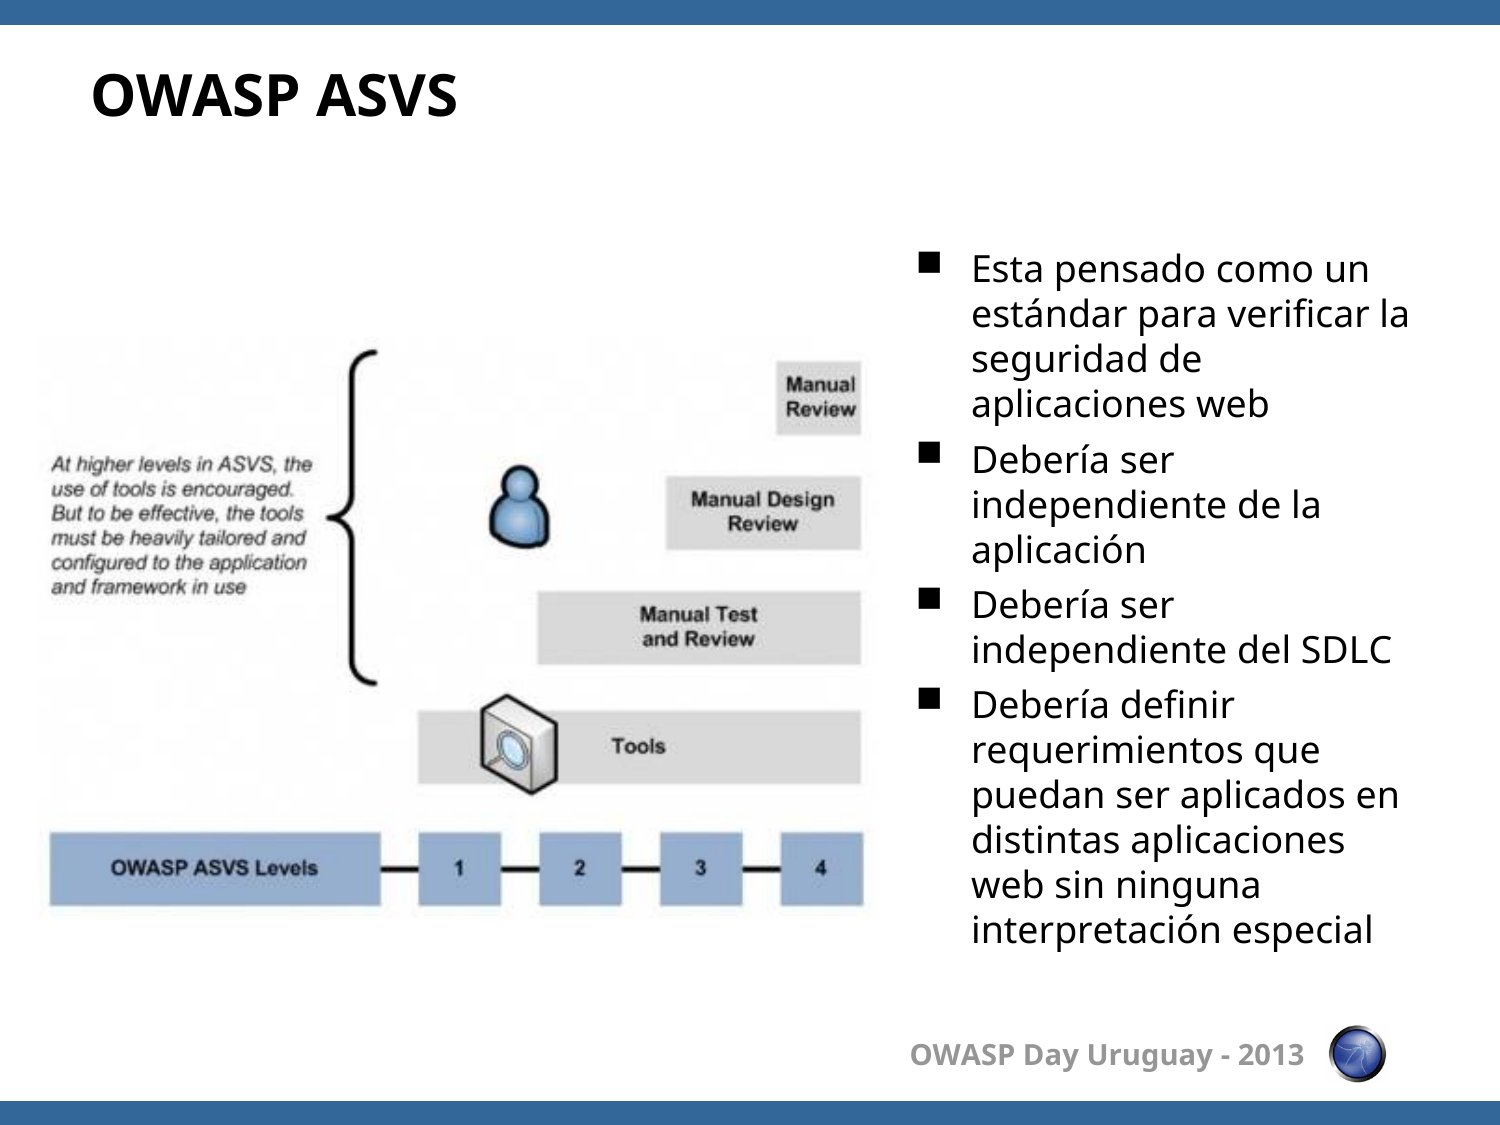

# OWASP ASVS
Esta pensado como un estándar para verificar la seguridad de aplicaciones web
Debería ser independiente de la aplicación
Debería ser independiente del SDLC
Debería definir requerimientos que puedan ser aplicados en distintas aplicaciones web sin ninguna interpretación especial